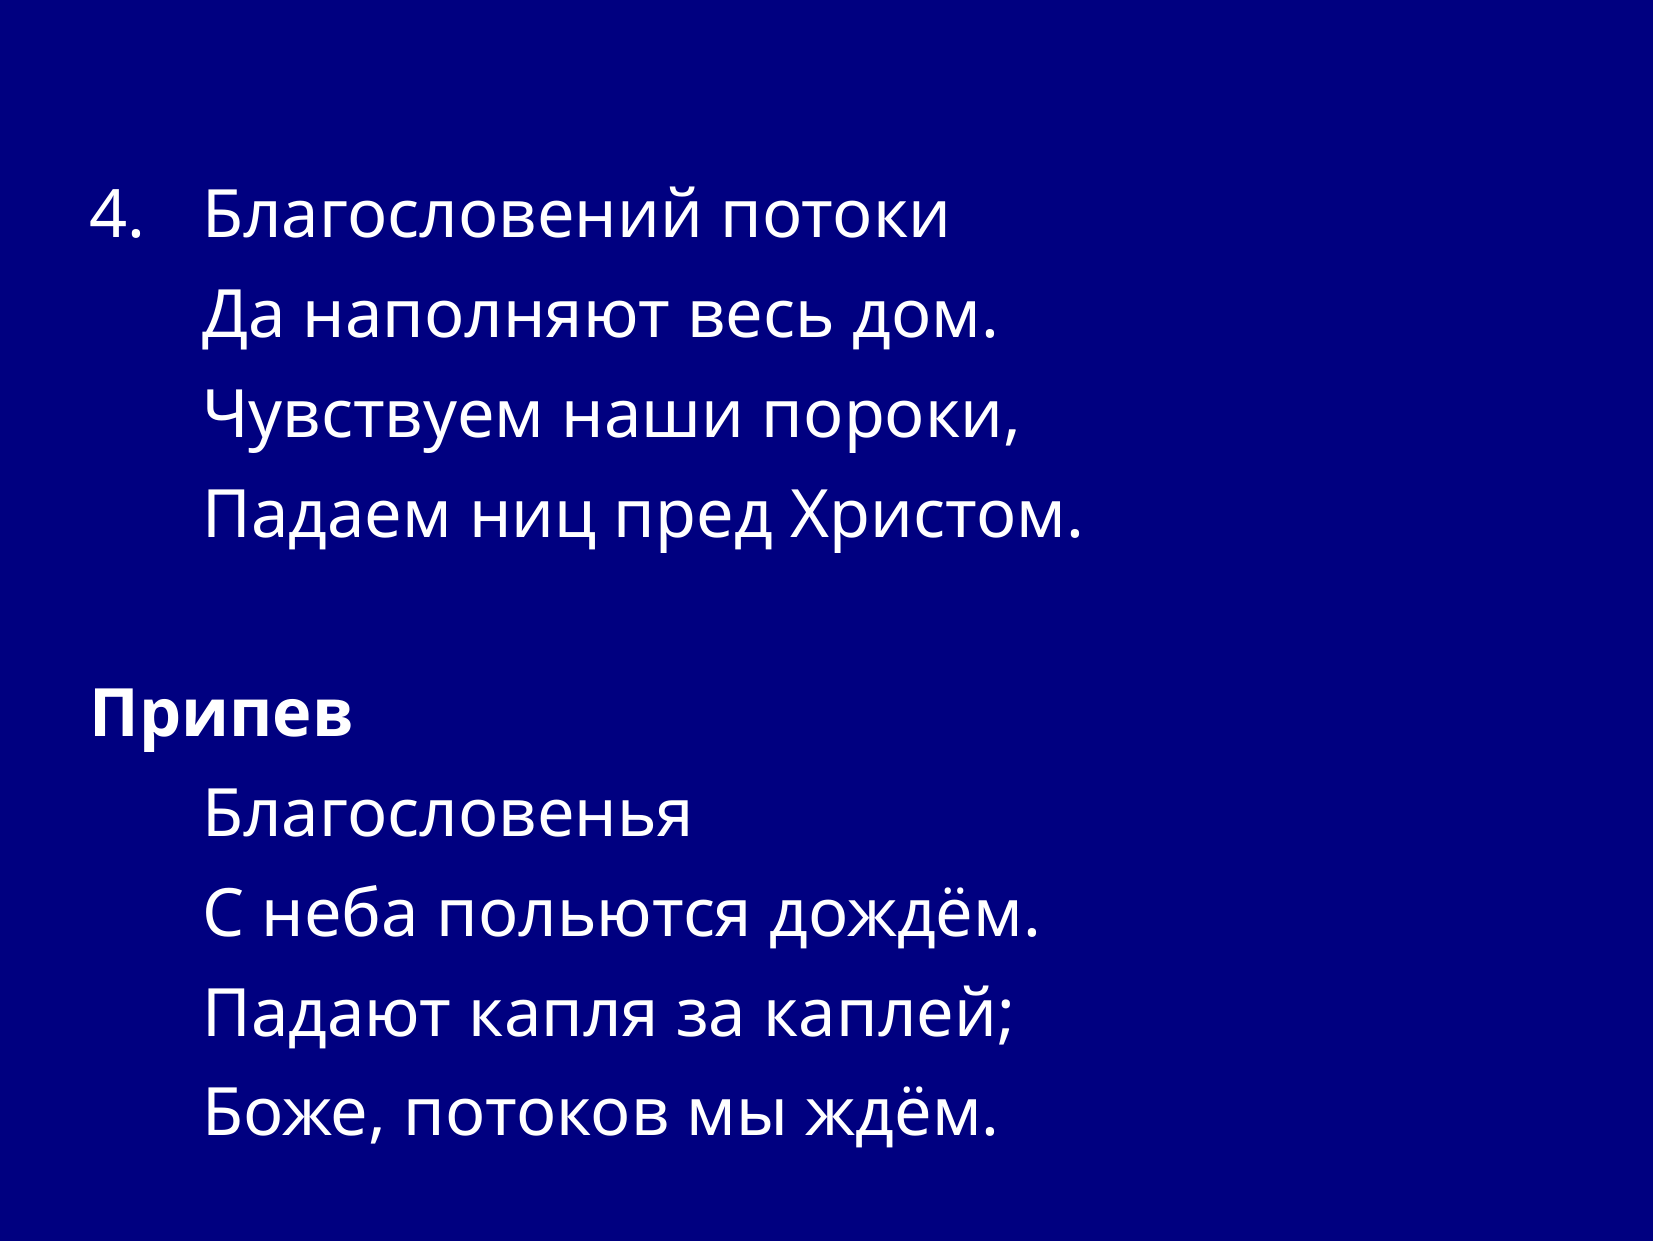

4.	Благословений потоки
	Да наполняют весь дом.
	Чувствуем наши пороки,
	Падаем ниц пред Христом.
Припев
	Благословенья
	С неба польются дождём.
	Падают капля за каплей;
	Боже, потоков мы ждём.